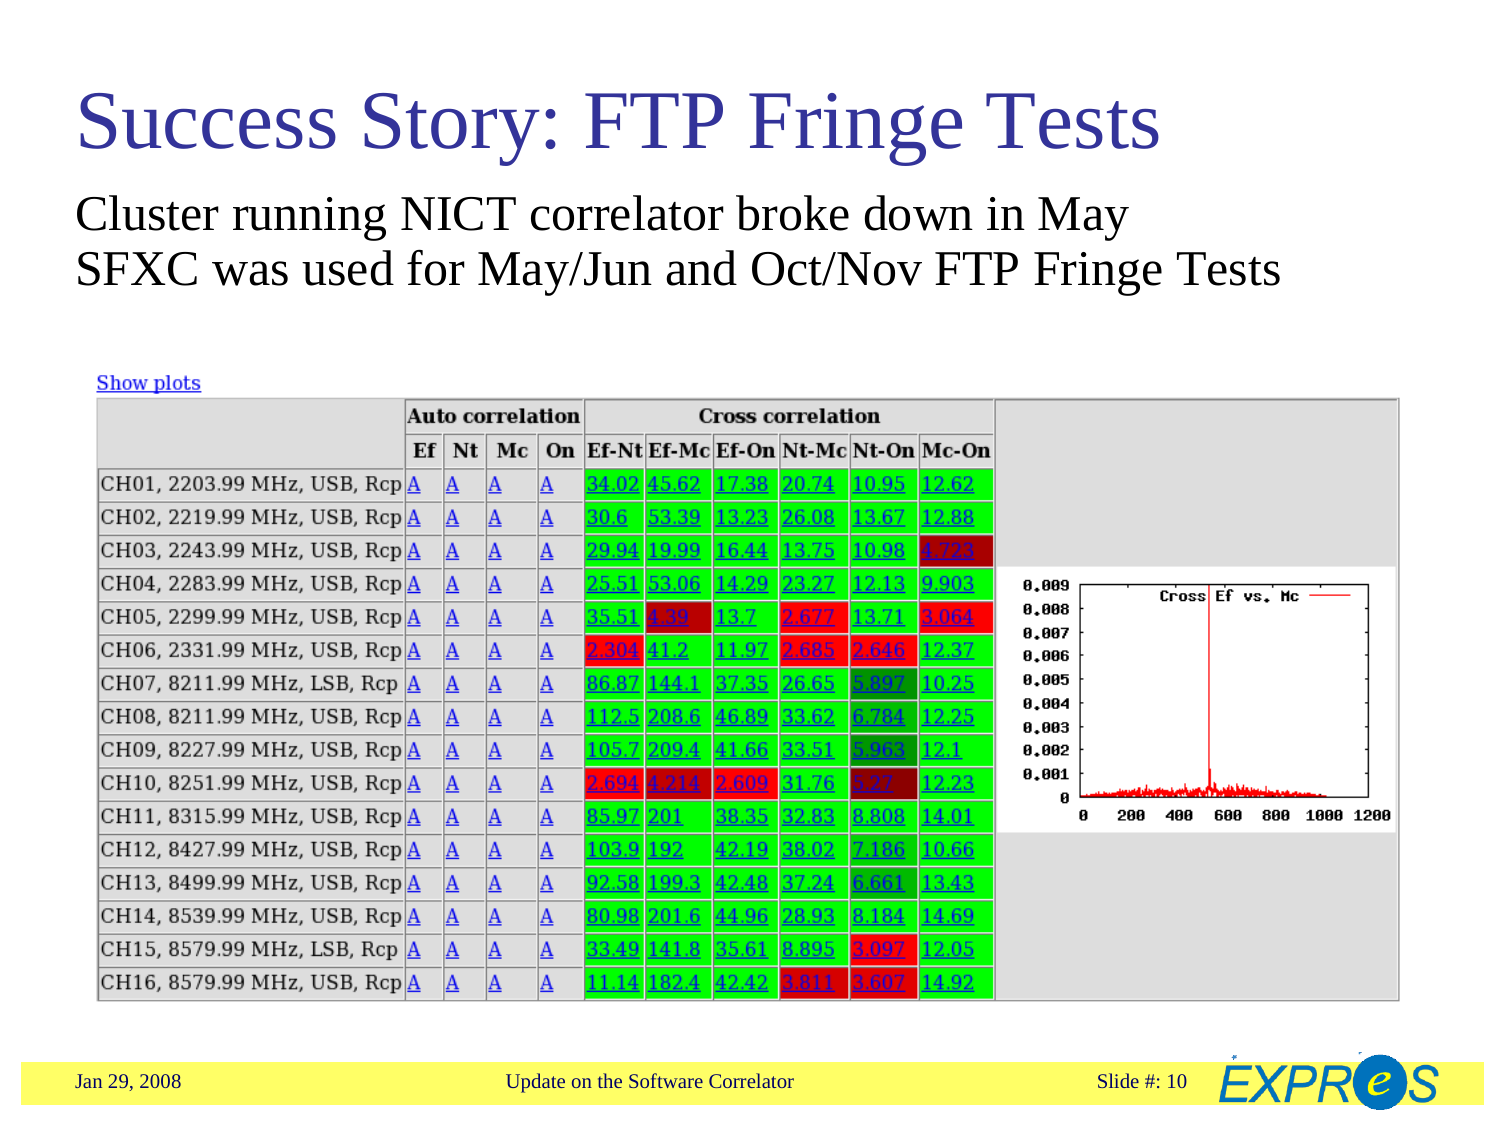

# Success Story: FTP Fringe Tests
Cluster running NICT correlator broke down in May
SFXC was used for May/Jun and Oct/Nov FTP Fringe Tests